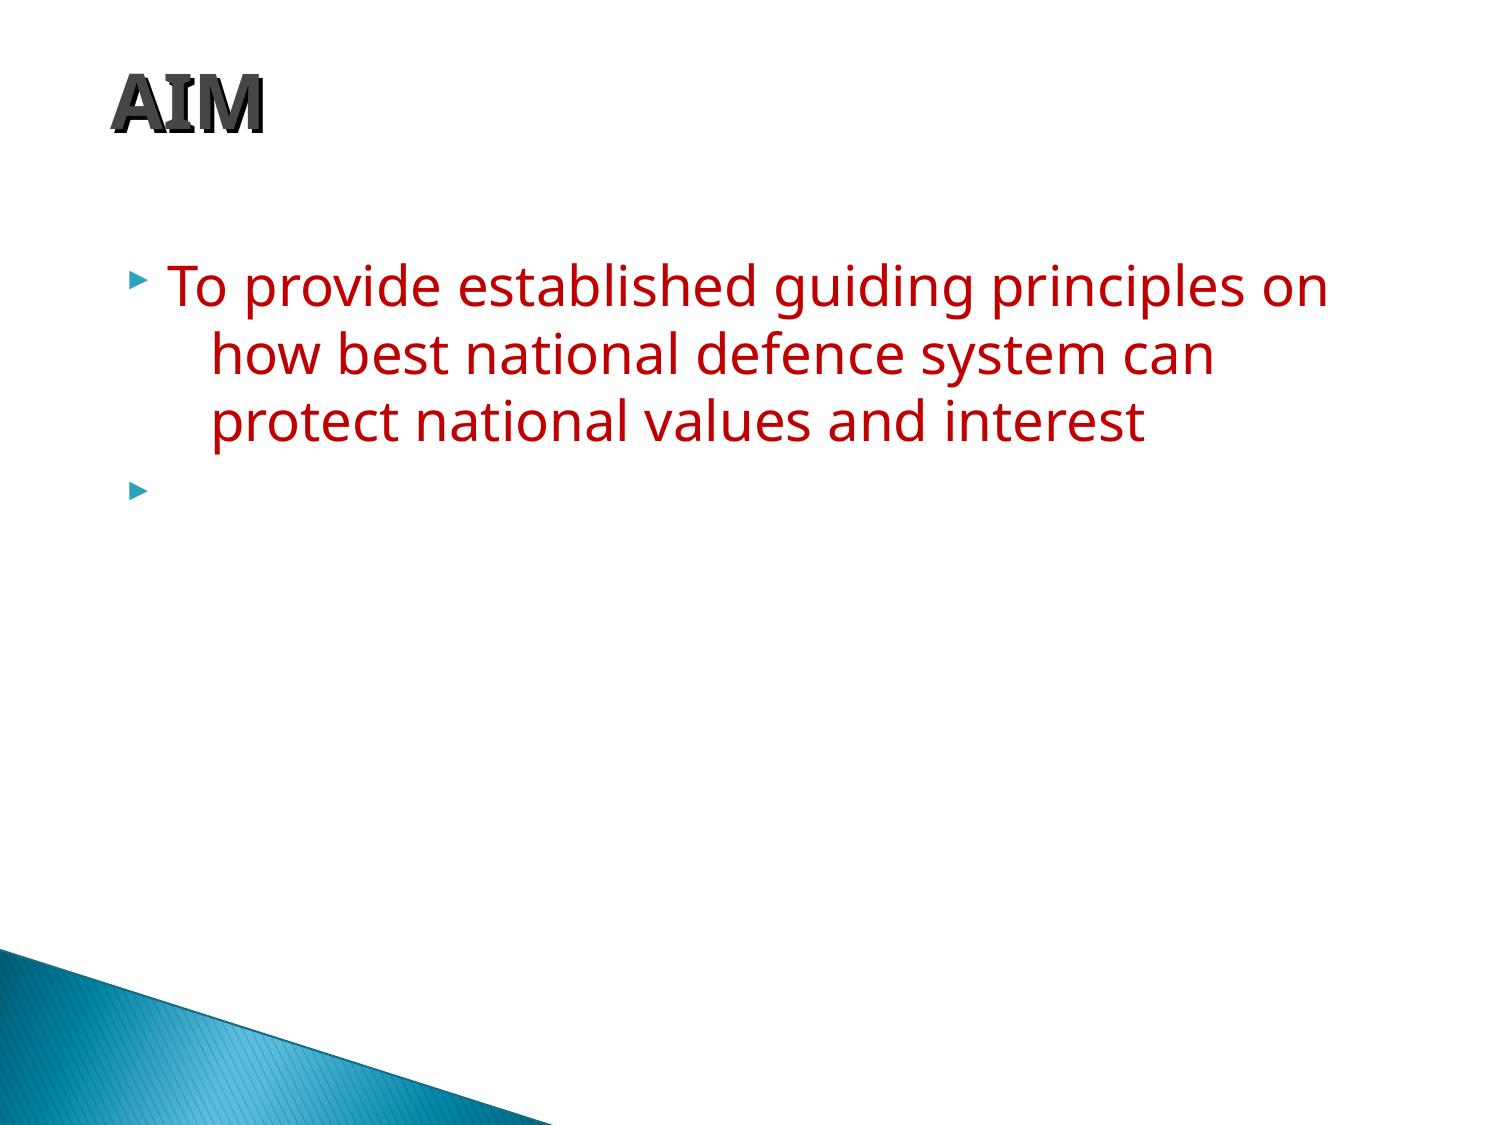

AIM
# To provide established guiding principles on how best national defence system can protect national values and interest